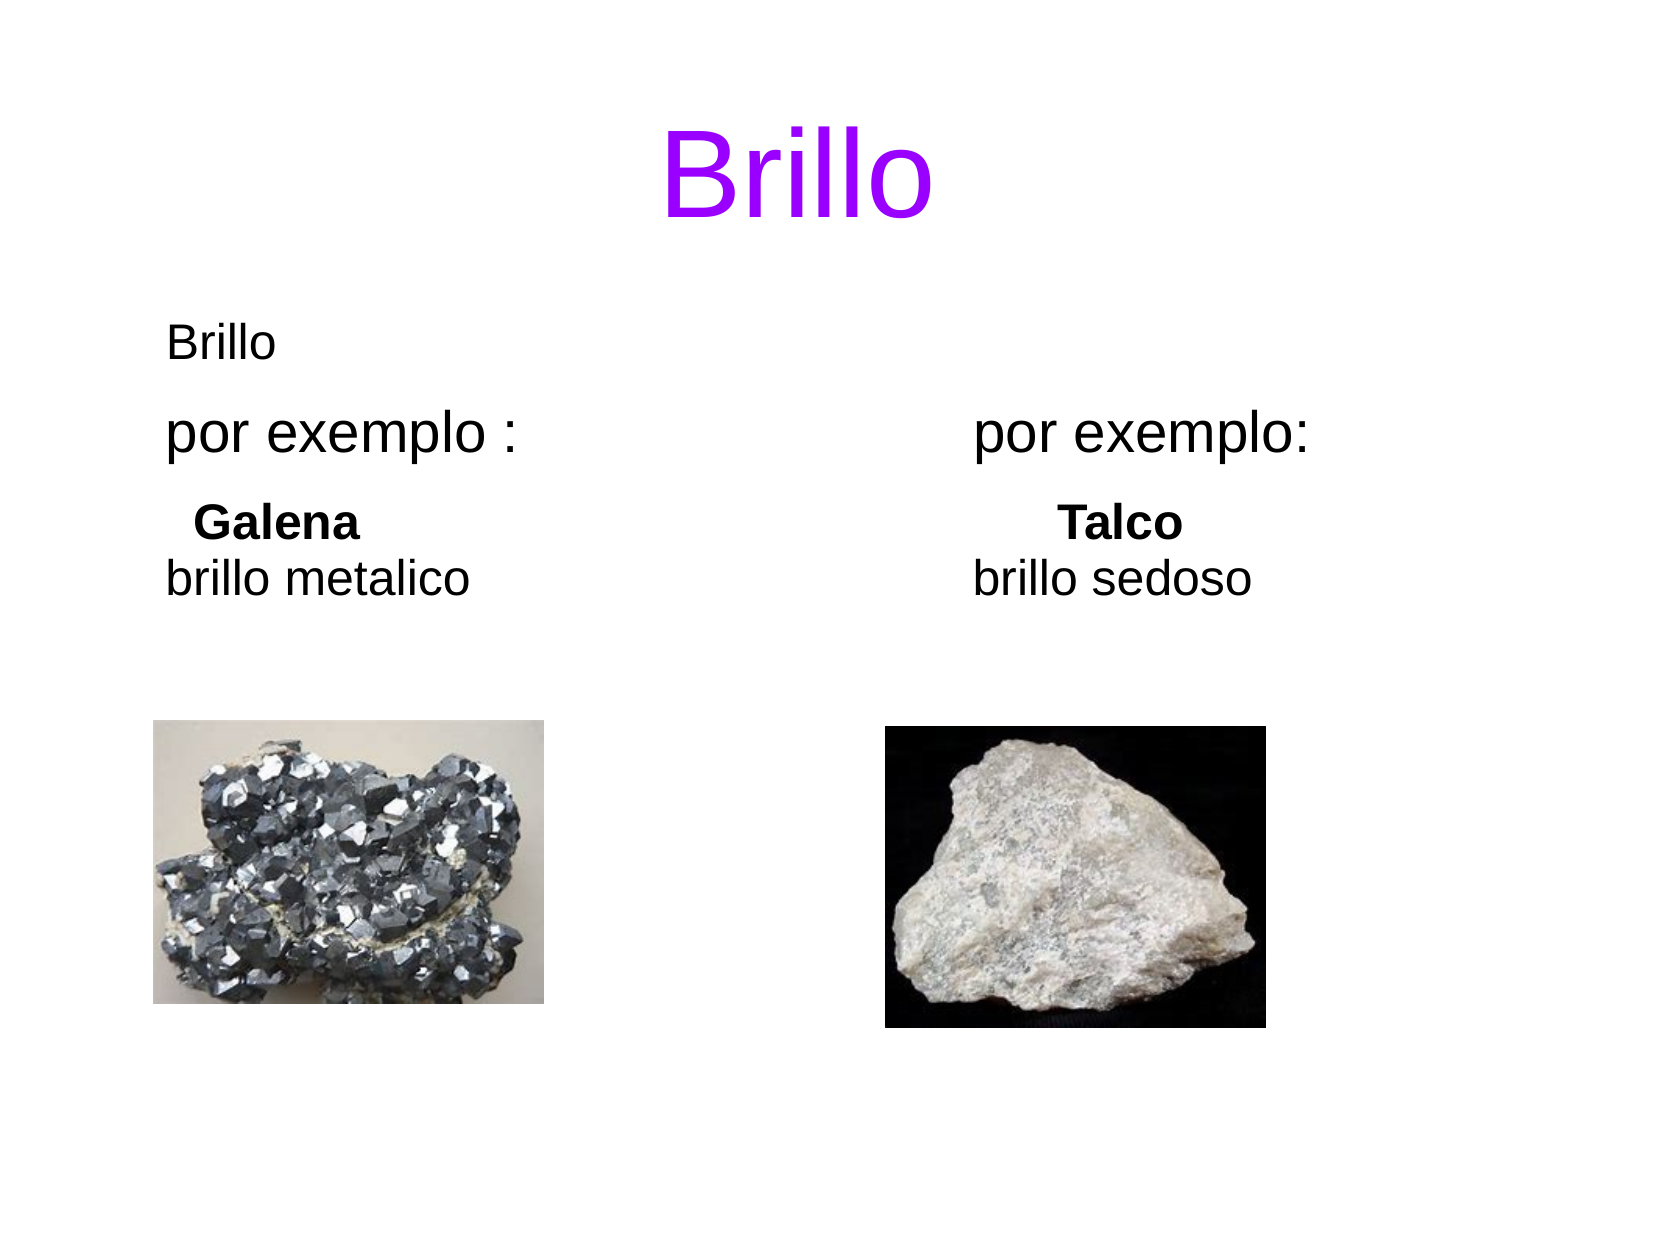

# Brillo
Brillo
por exemplo : por exemplo:
 Galena Talco brillo metalico brillo sedoso